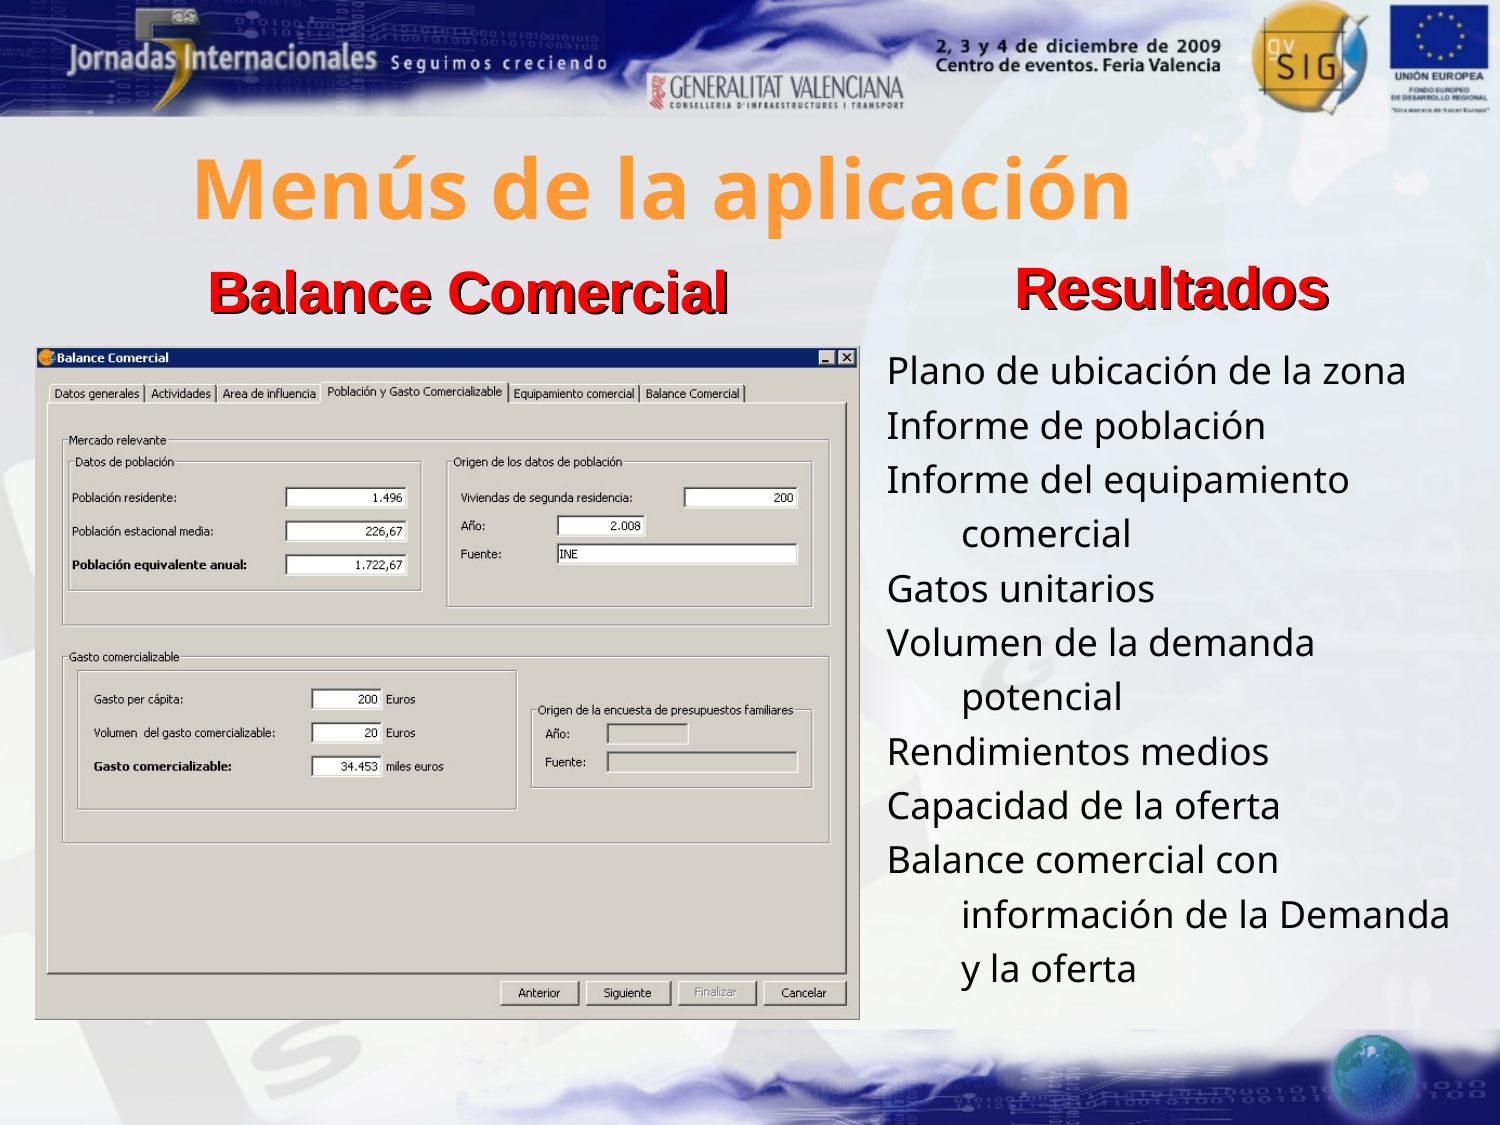

Menús de la aplicación
Plano de ubicación de la zona
Informe de población
Informe del equipamiento
		comercial
Gatos unitarios
Volumen de la demanda
		potencial
Rendimientos medios
Capacidad de la oferta
Balance comercial con
		información de la Demanda
		y la oferta
Resultados
Balance Comercial